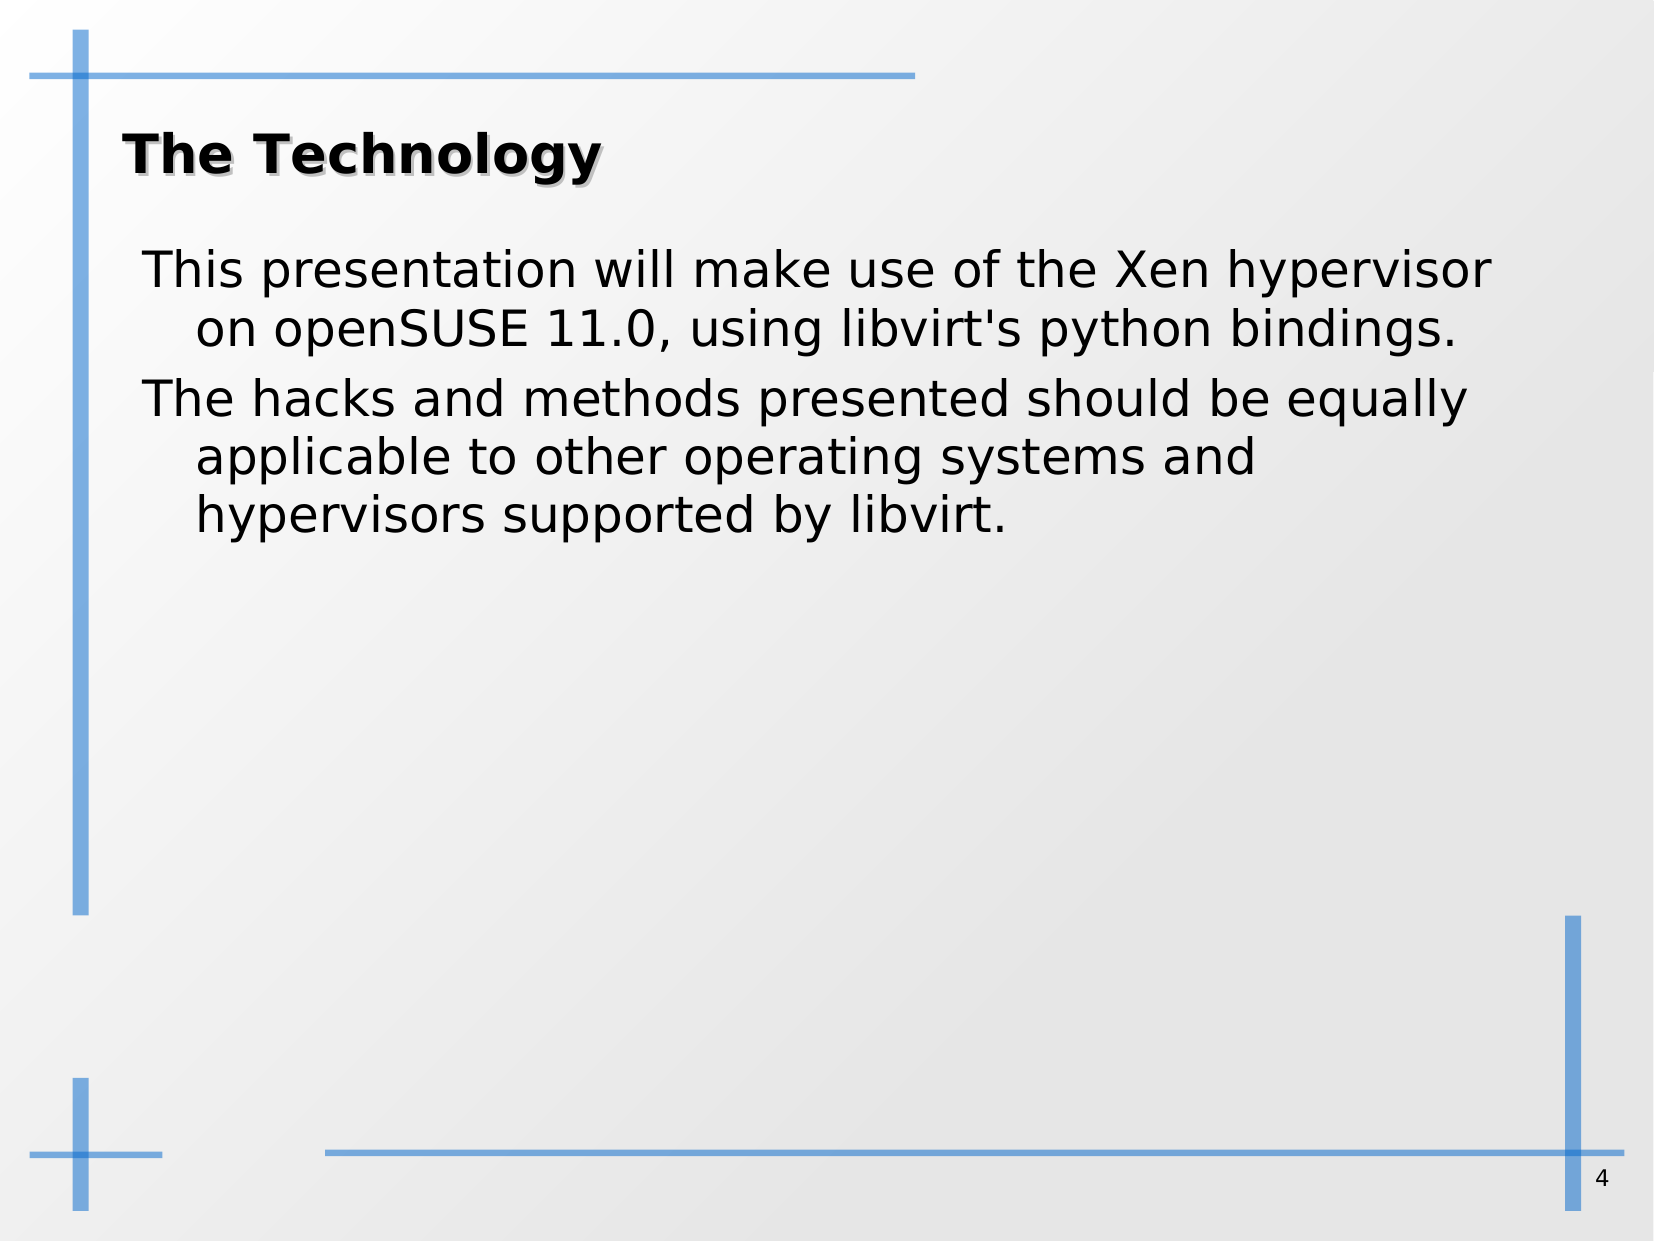

# The Technology
This presentation will make use of the Xen hypervisor on openSUSE 11.0, using libvirt's python bindings.
The hacks and methods presented should be equally applicable to other operating systems and hypervisors supported by libvirt.